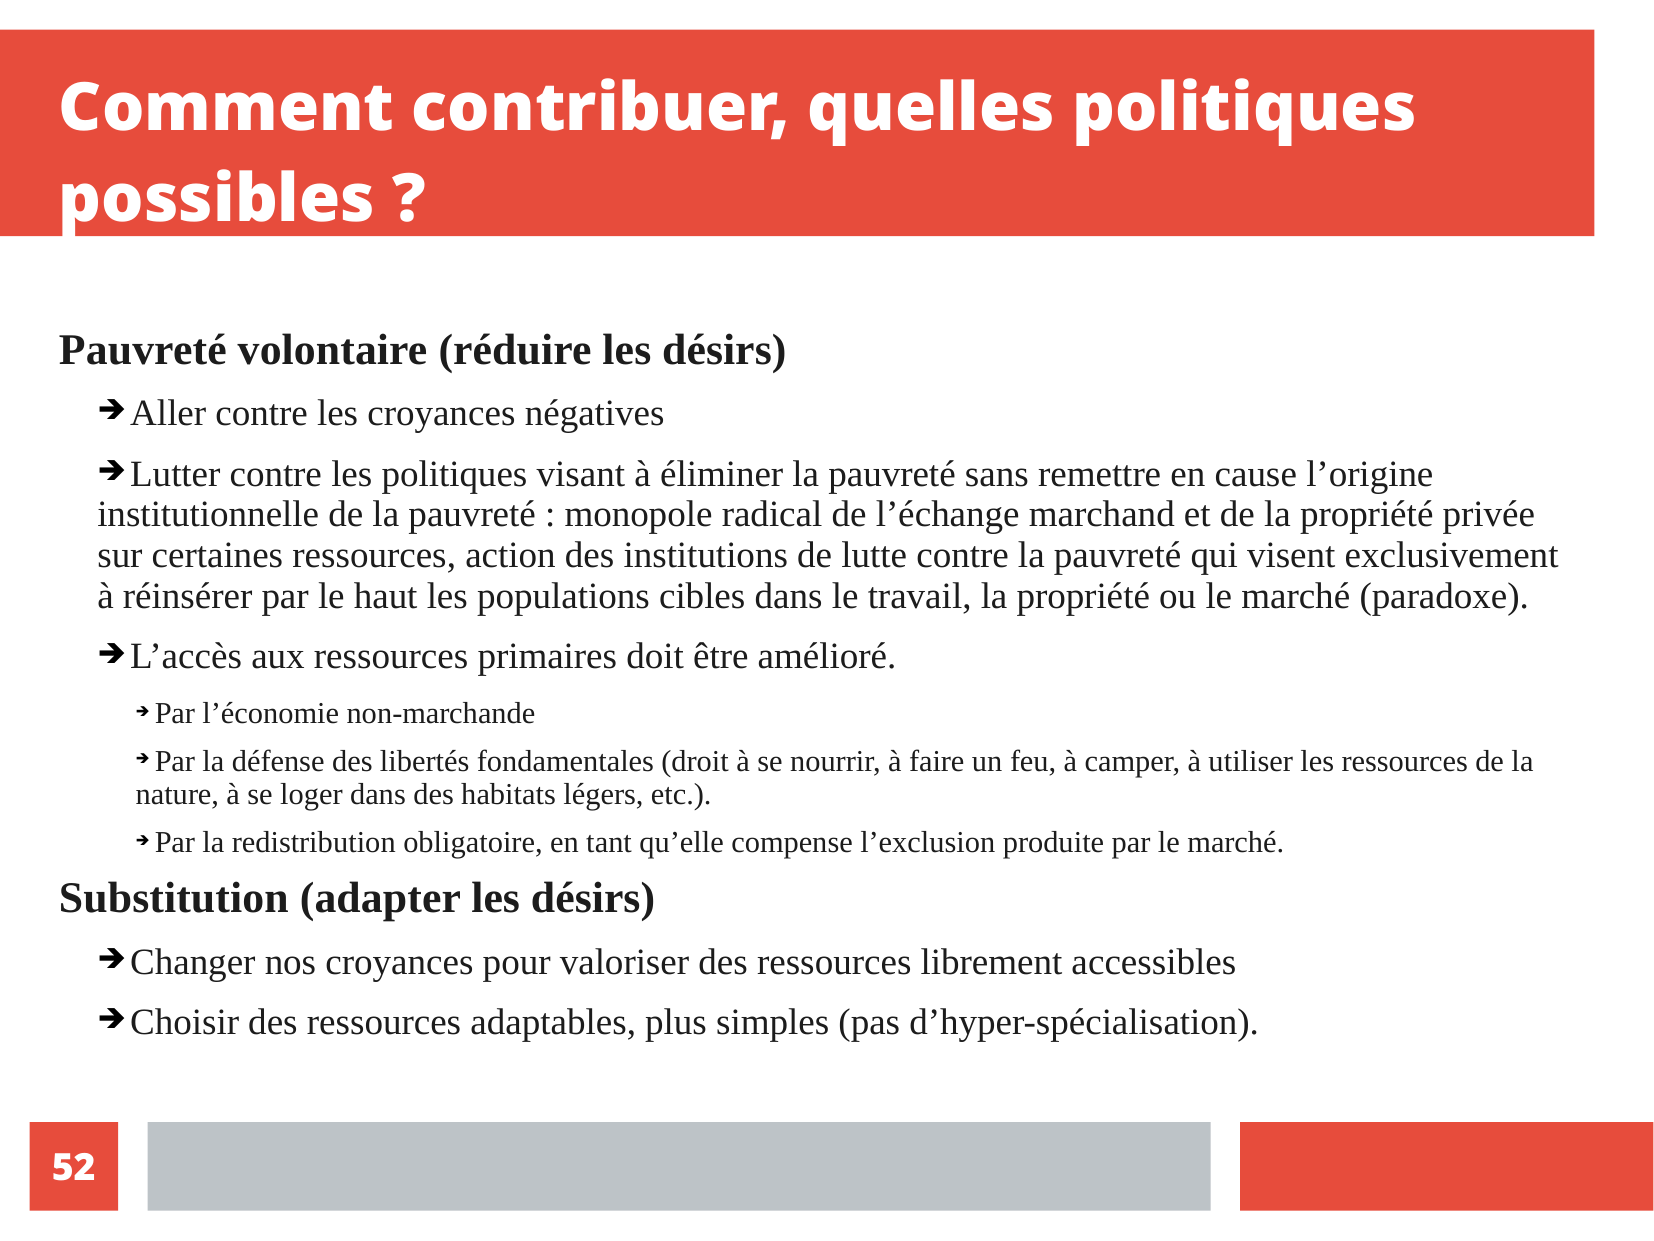

# Comment contribuer, quelles politiques possibles ?
Pauvreté volontaire (réduire les désirs)
 Aller contre les croyances négatives
 Lutter contre les politiques visant à éliminer la pauvreté sans remettre en cause l’origine institutionnelle de la pauvreté : monopole radical de l’échange marchand et de la propriété privée sur certaines ressources, action des institutions de lutte contre la pauvreté qui visent exclusivement à réinsérer par le haut les populations cibles dans le travail, la propriété ou le marché (paradoxe).
 L’accès aux ressources primaires doit être amélioré.
 Par l’économie non-marchande
 Par la défense des libertés fondamentales (droit à se nourrir, à faire un feu, à camper, à utiliser les ressources de la nature, à se loger dans des habitats légers, etc.).
 Par la redistribution obligatoire, en tant qu’elle compense l’exclusion produite par le marché.
Substitution (adapter les désirs)
 Changer nos croyances pour valoriser des ressources librement accessibles
 Choisir des ressources adaptables, plus simples (pas d’hyper-spécialisation).
52